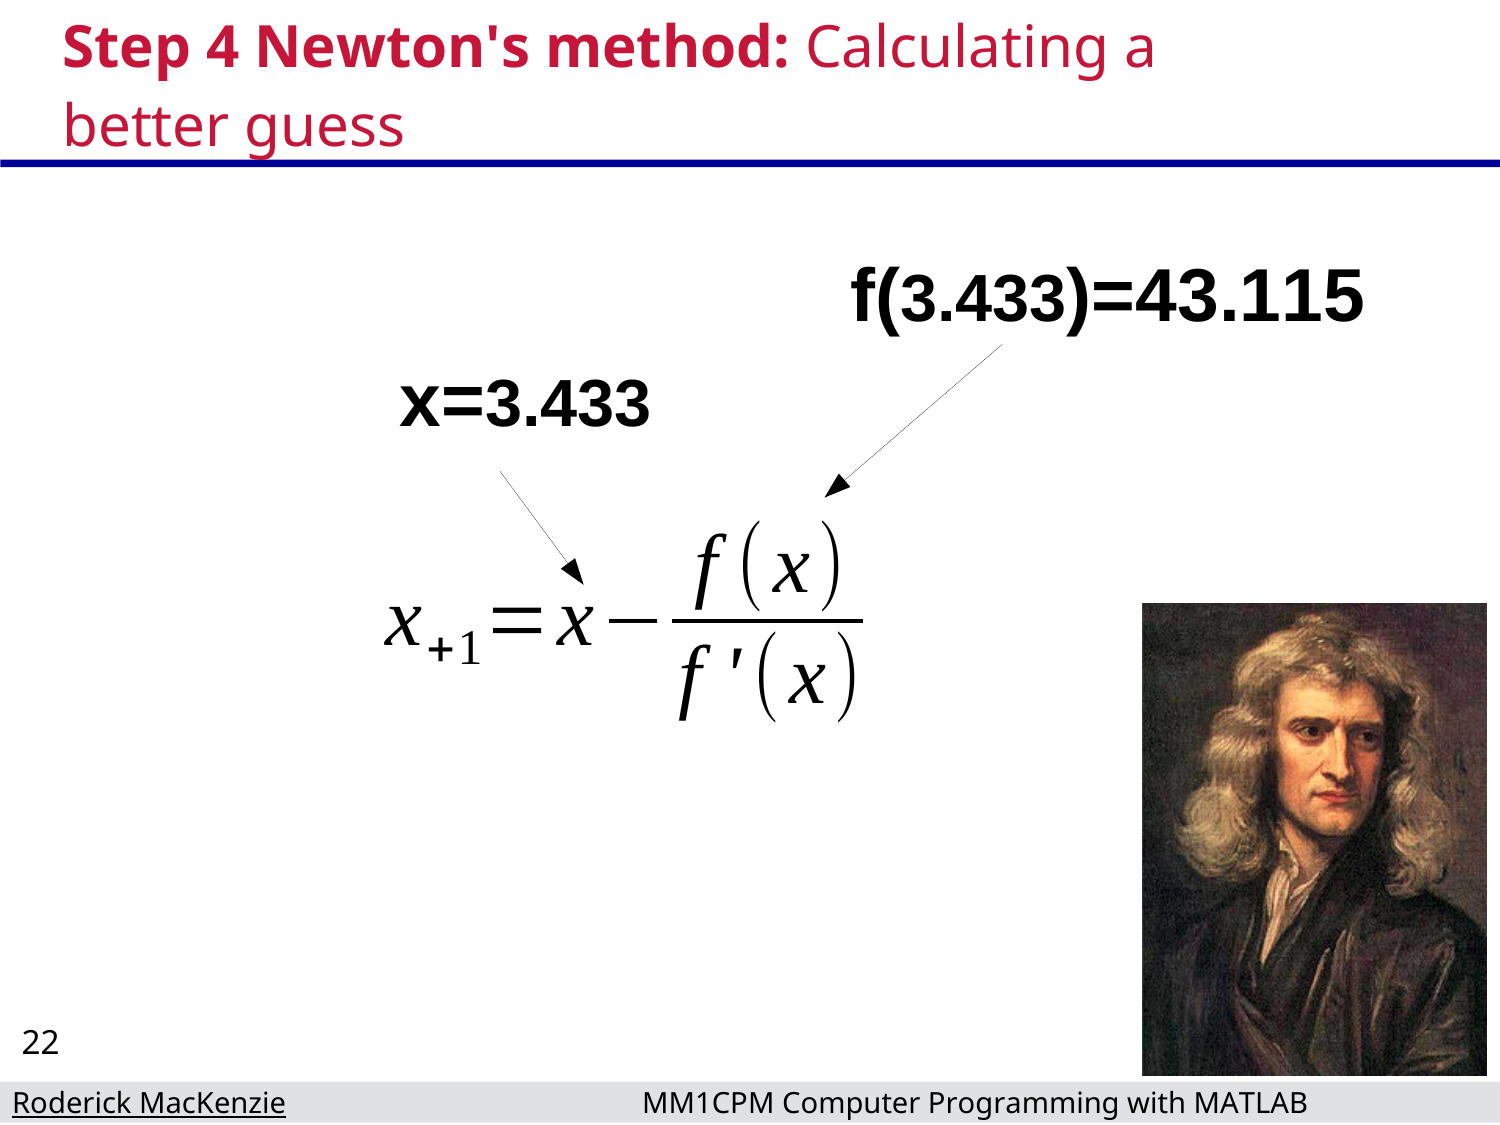

# Step 4 Newton's method: Calculating a better guess
 f(3.433)=43.115
x=3.433